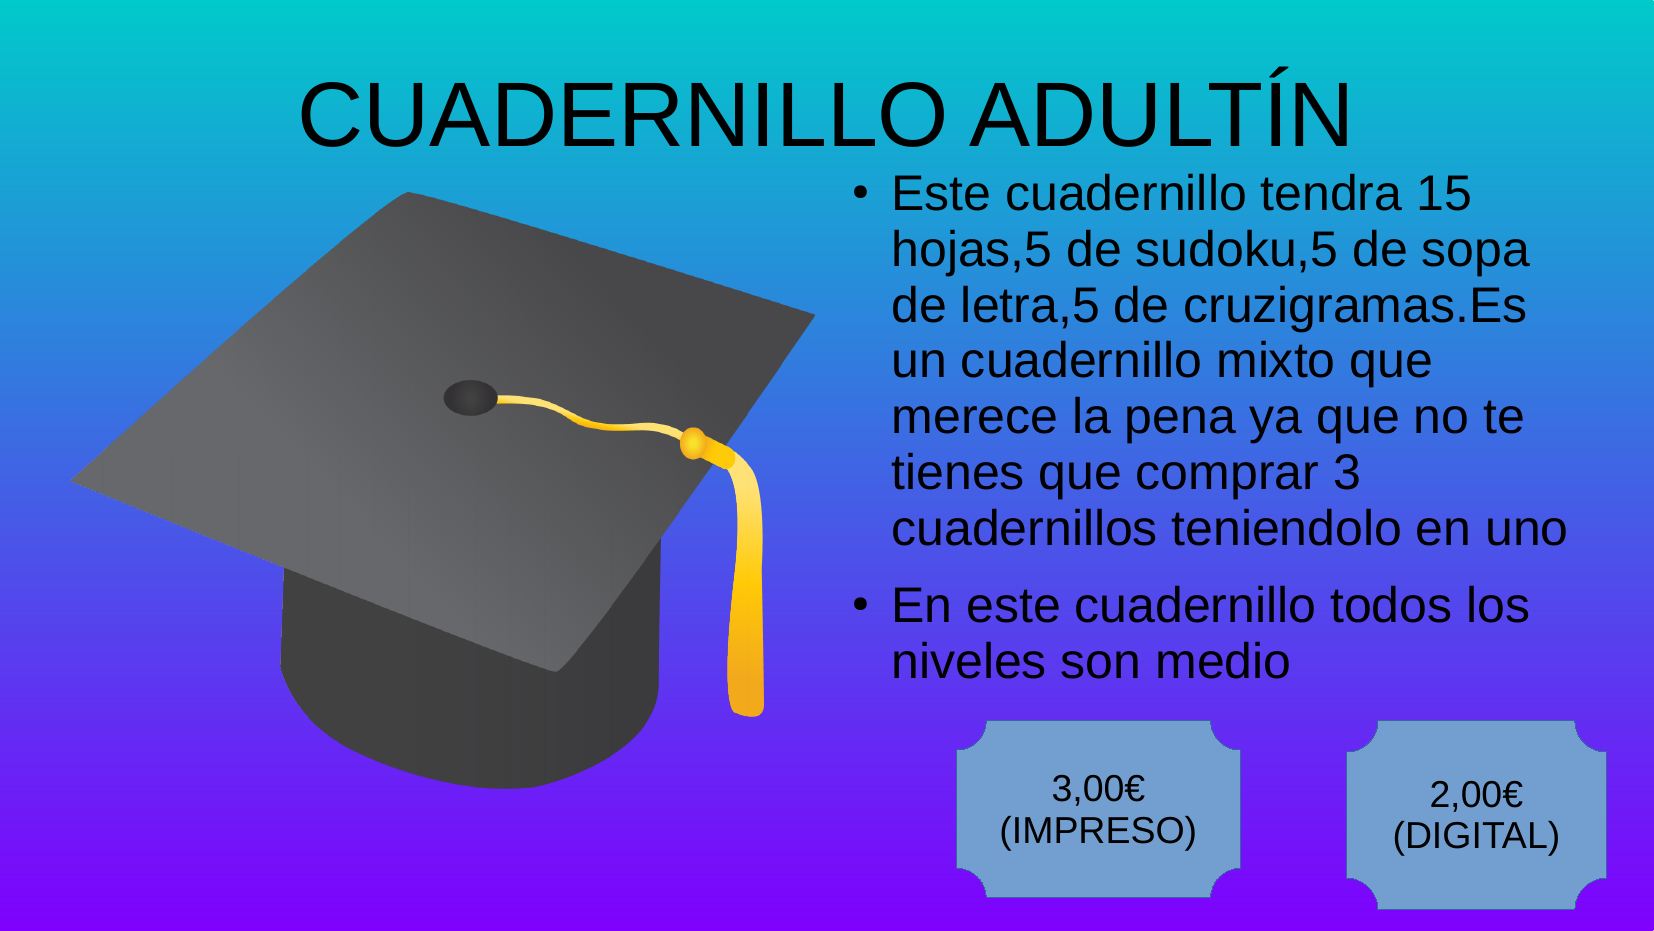

# CUADERNILLO ADULTÍN
Este cuadernillo tendra 15 hojas,5 de sudoku,5 de sopa de letra,5 de cruzigramas.Es un cuadernillo mixto que merece la pena ya que no te tienes que comprar 3 cuadernillos teniendolo en uno
En este cuadernillo todos los niveles son medio
3,00€
(IMPRESO)
2,00€
(DIGITAL)